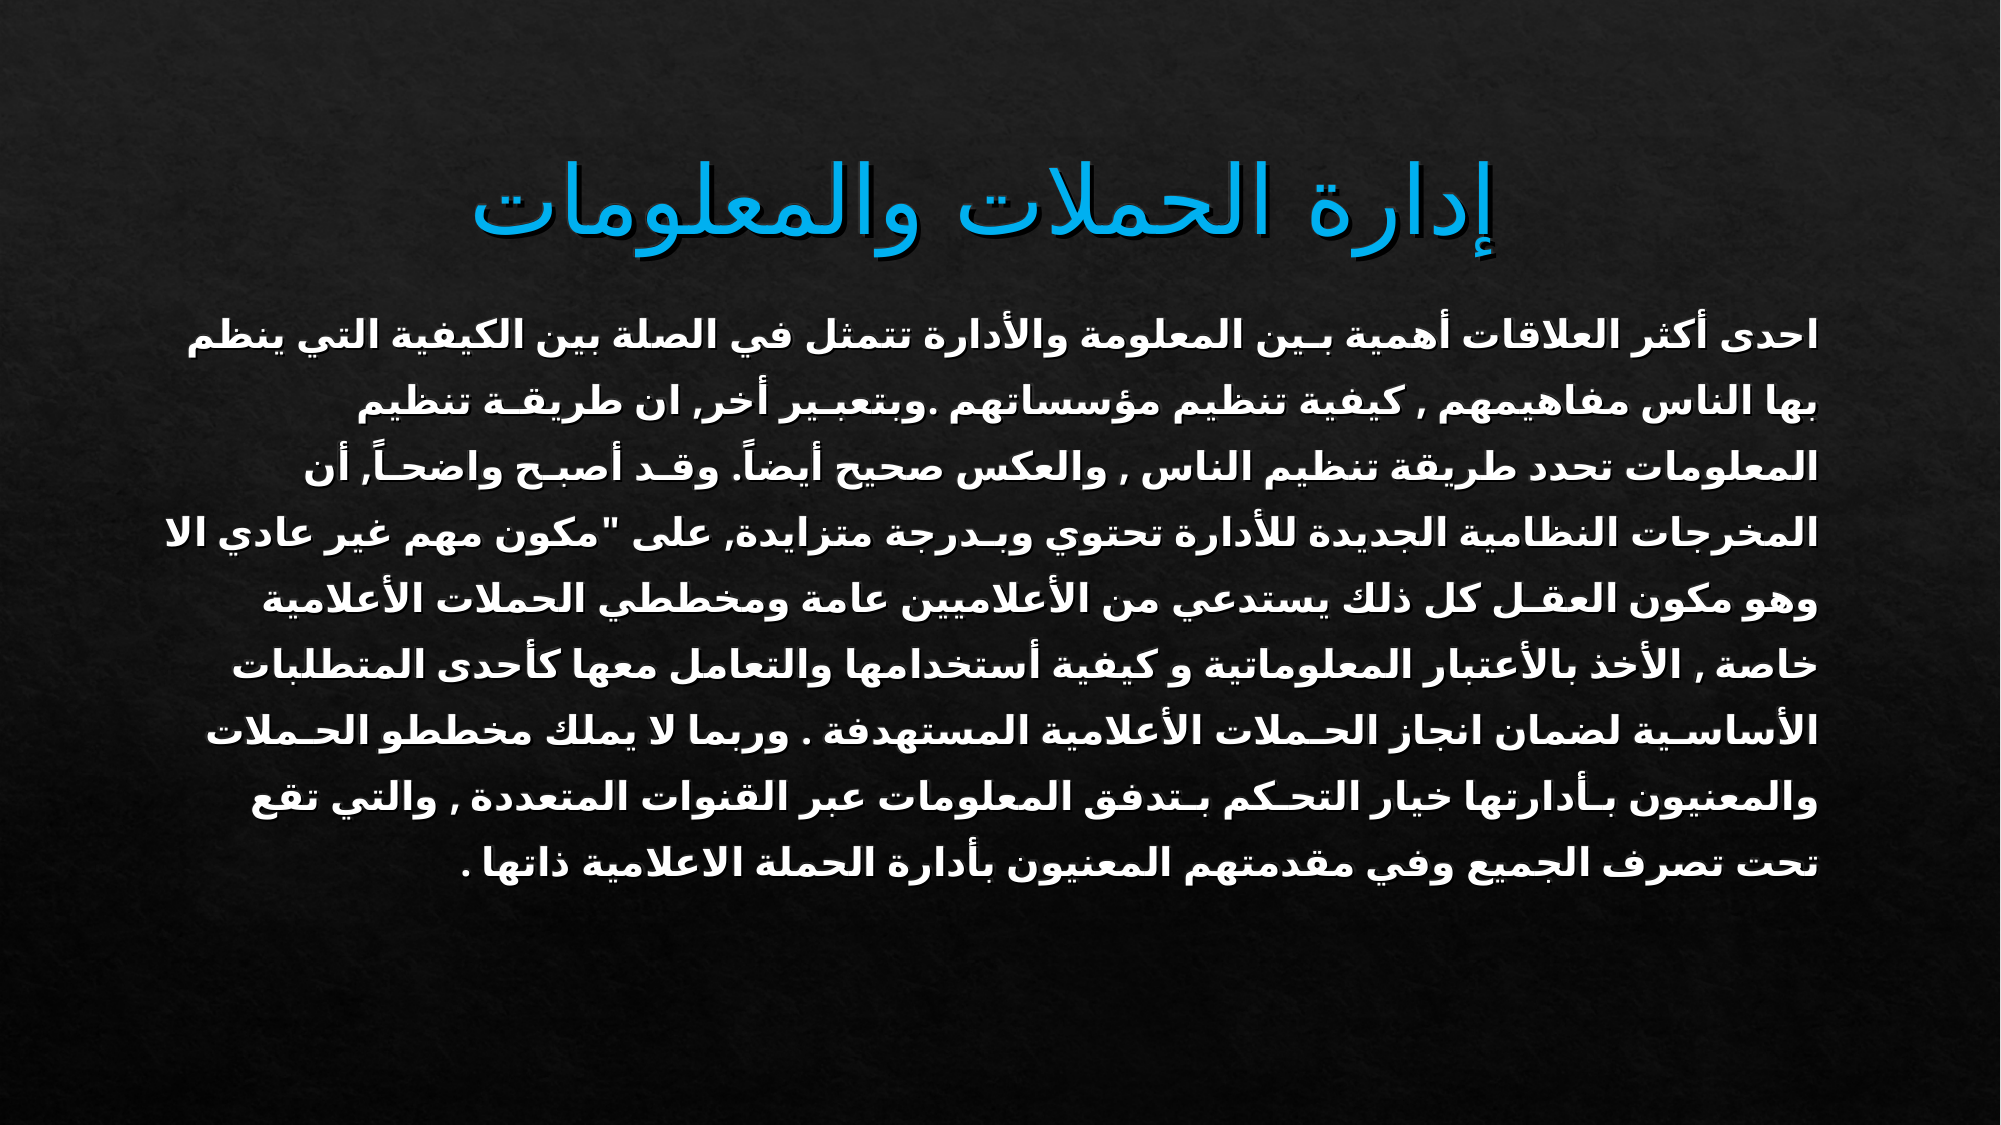

# إدارة الحملات والمعلومات
احدى أكثر العلاقات أهمية بـين المعلومة والأدارة تتمثل في الصلة بين الكيفية التي ينظم بها الناس مفاهيمهم , كيفية تنظيم مؤسساتهم .وبتعبـير أخر, ان طريقـة تنظيم المعلومات تحدد طريقة تنظيم الناس , والعكس صحيح أيضاً. وقـد أصبـح واضحـاً, أن المخرجات النظامية الجديدة للأدارة تحتوي وبـدرجة متزايدة, على "مكون مهم غير عادي الا وهو مكون العقـل كل ذلك يستدعي من الأعلاميين عامة ومخططي الحملات الأعلامية خاصة , الأخذ بالأعتبار المعلوماتية و كيفية أستخدامها والتعامل معها كأحدى المتطلبات الأساسـية لضمان انجاز الحـملات الأعلامية المستهدفة . وربما لا يملك مخططو الحـملات والمعنيون بـأدارتها خيار التحـكم بـتدفق المعلومات عبر القنوات المتعددة , والتي تقع تحت تصرف الجميع وفي مقدمتهم المعنيون بأدارة الحملة الاعلامية ذاتها .